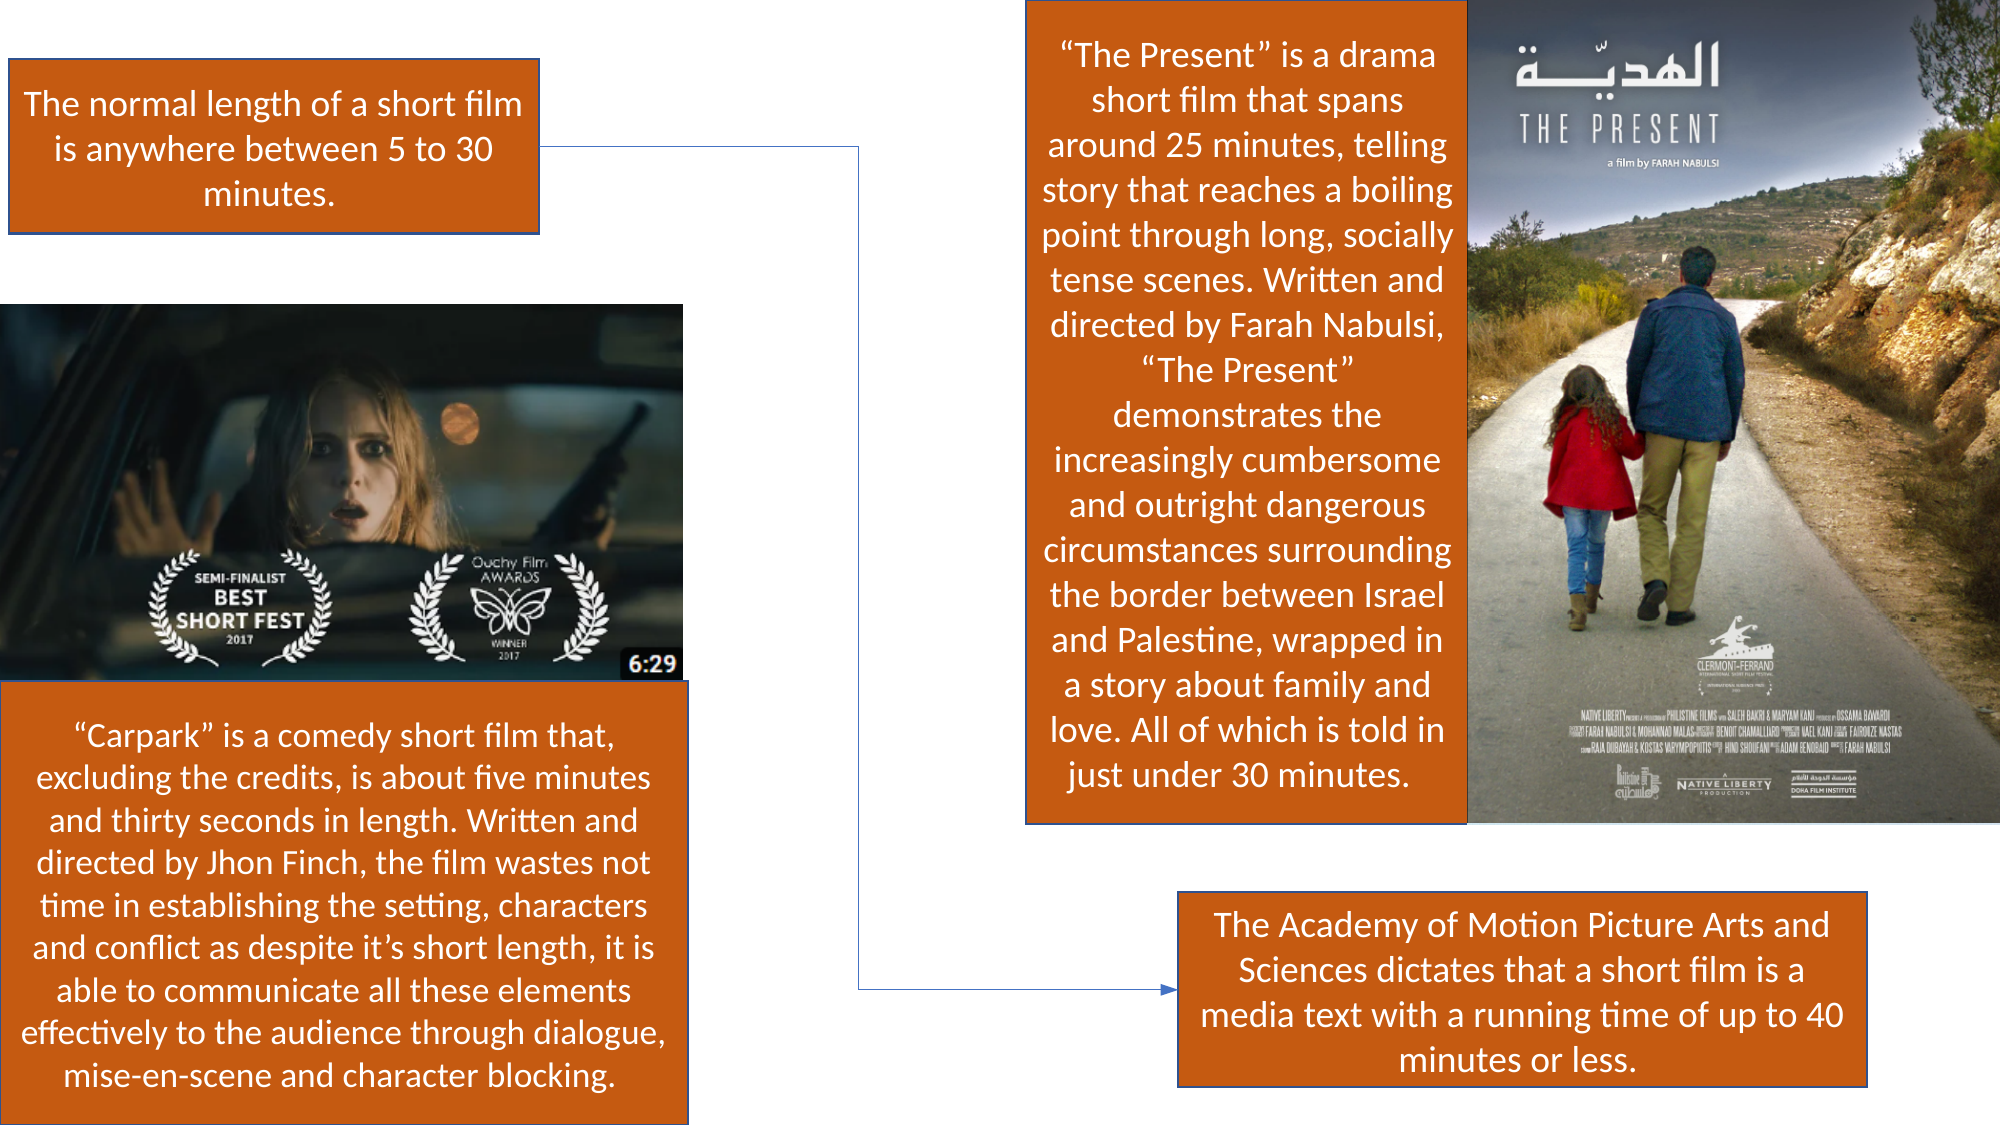

“The Present” is a drama short film that spans around 25 minutes, telling story that reaches a boiling point through long, socially tense scenes. Written and directed by Farah Nabulsi, “The Present” demonstrates the increasingly cumbersome and outright dangerous circumstances surrounding the border between Israel and Palestine, wrapped in a story about family and love. All of which is told in just under 30 minutes.
The normal length of a short film is anywhere between 5 to 30 minutes.
“Carpark” is a comedy short film that, excluding the credits, is about five minutes and thirty seconds in length. Written and directed by Jhon Finch, the film wastes not time in establishing the setting, characters and conflict as despite it’s short length, it is able to communicate all these elements effectively to the audience through dialogue, mise-en-scene and character blocking.
The Academy of Motion Picture Arts and Sciences dictates that a short film is a media text with a running time of up to 40 minutes or less.